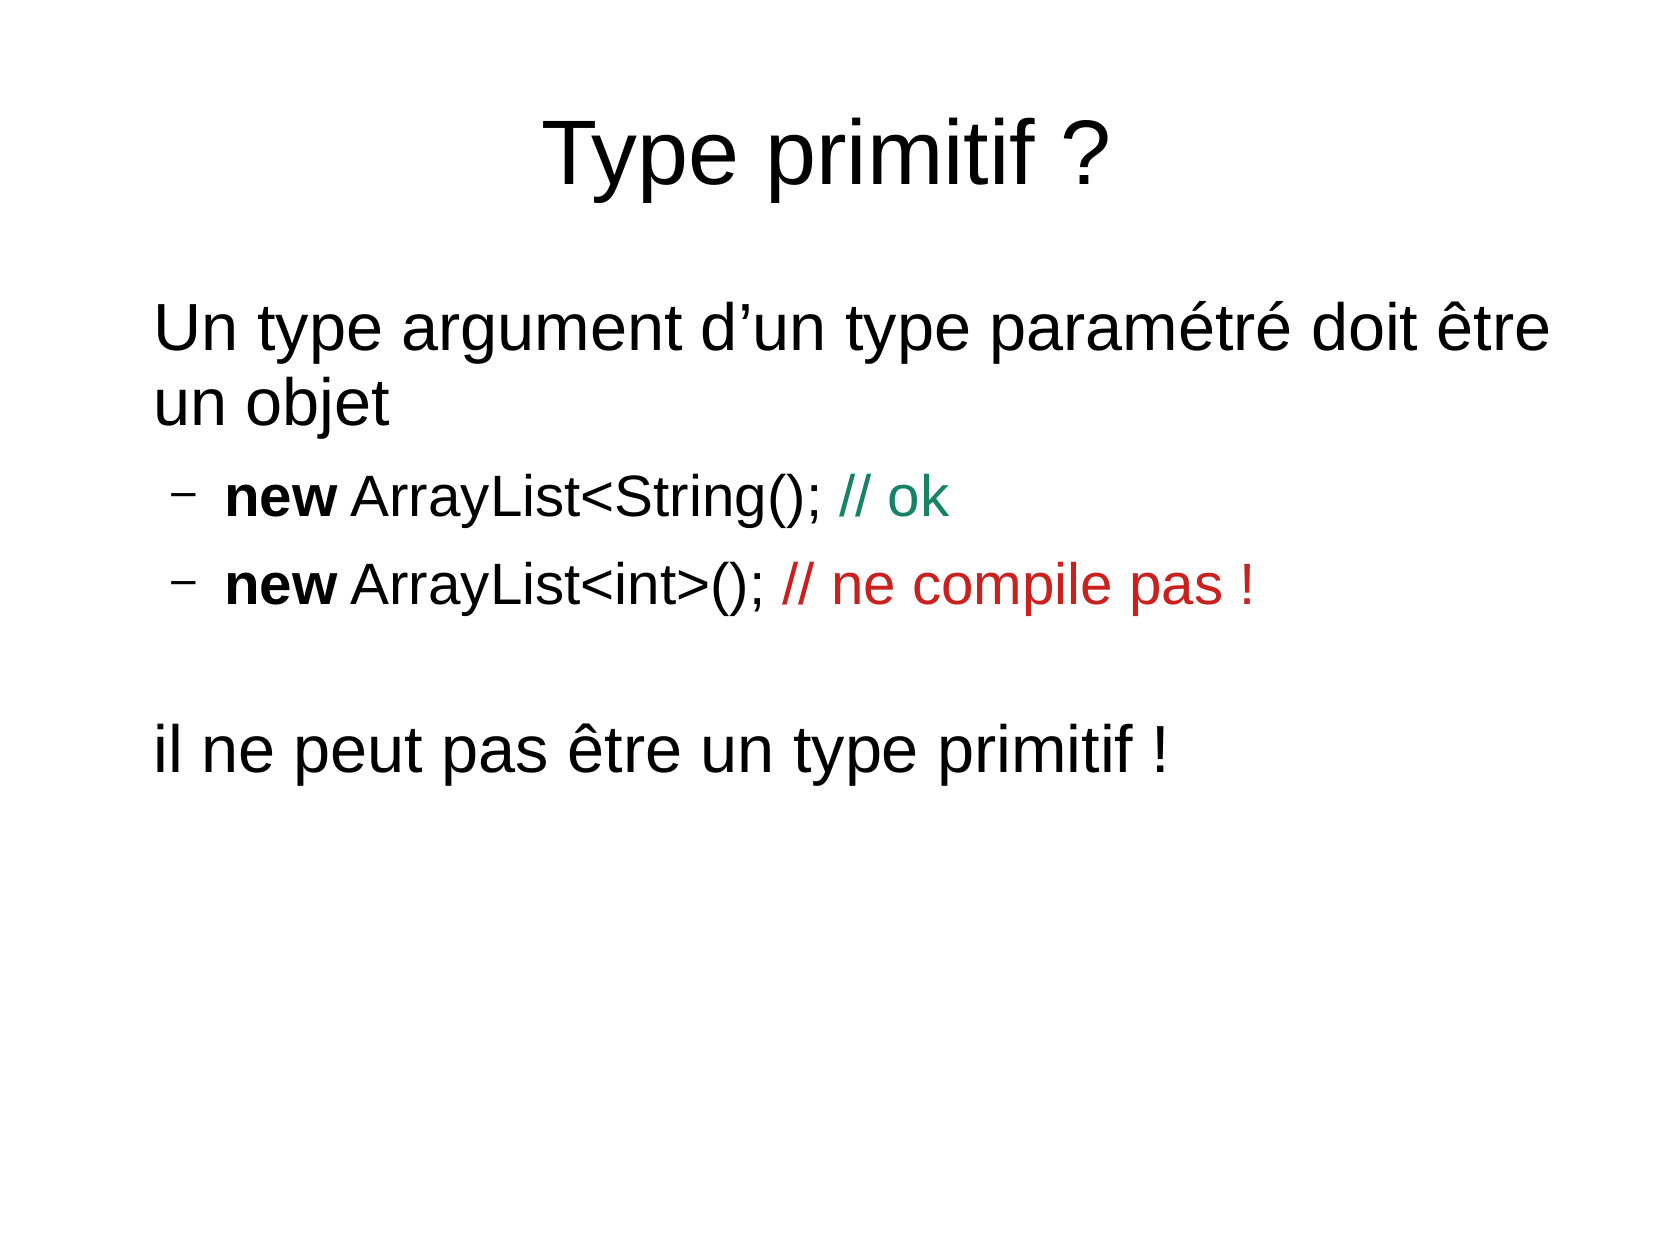

# Type primitif ?
Un type argument d’un type paramétré doit être un objet
new ArrayList<String(); // ok
new ArrayList<int>(); // ne compile pas !
il ne peut pas être un type primitif !